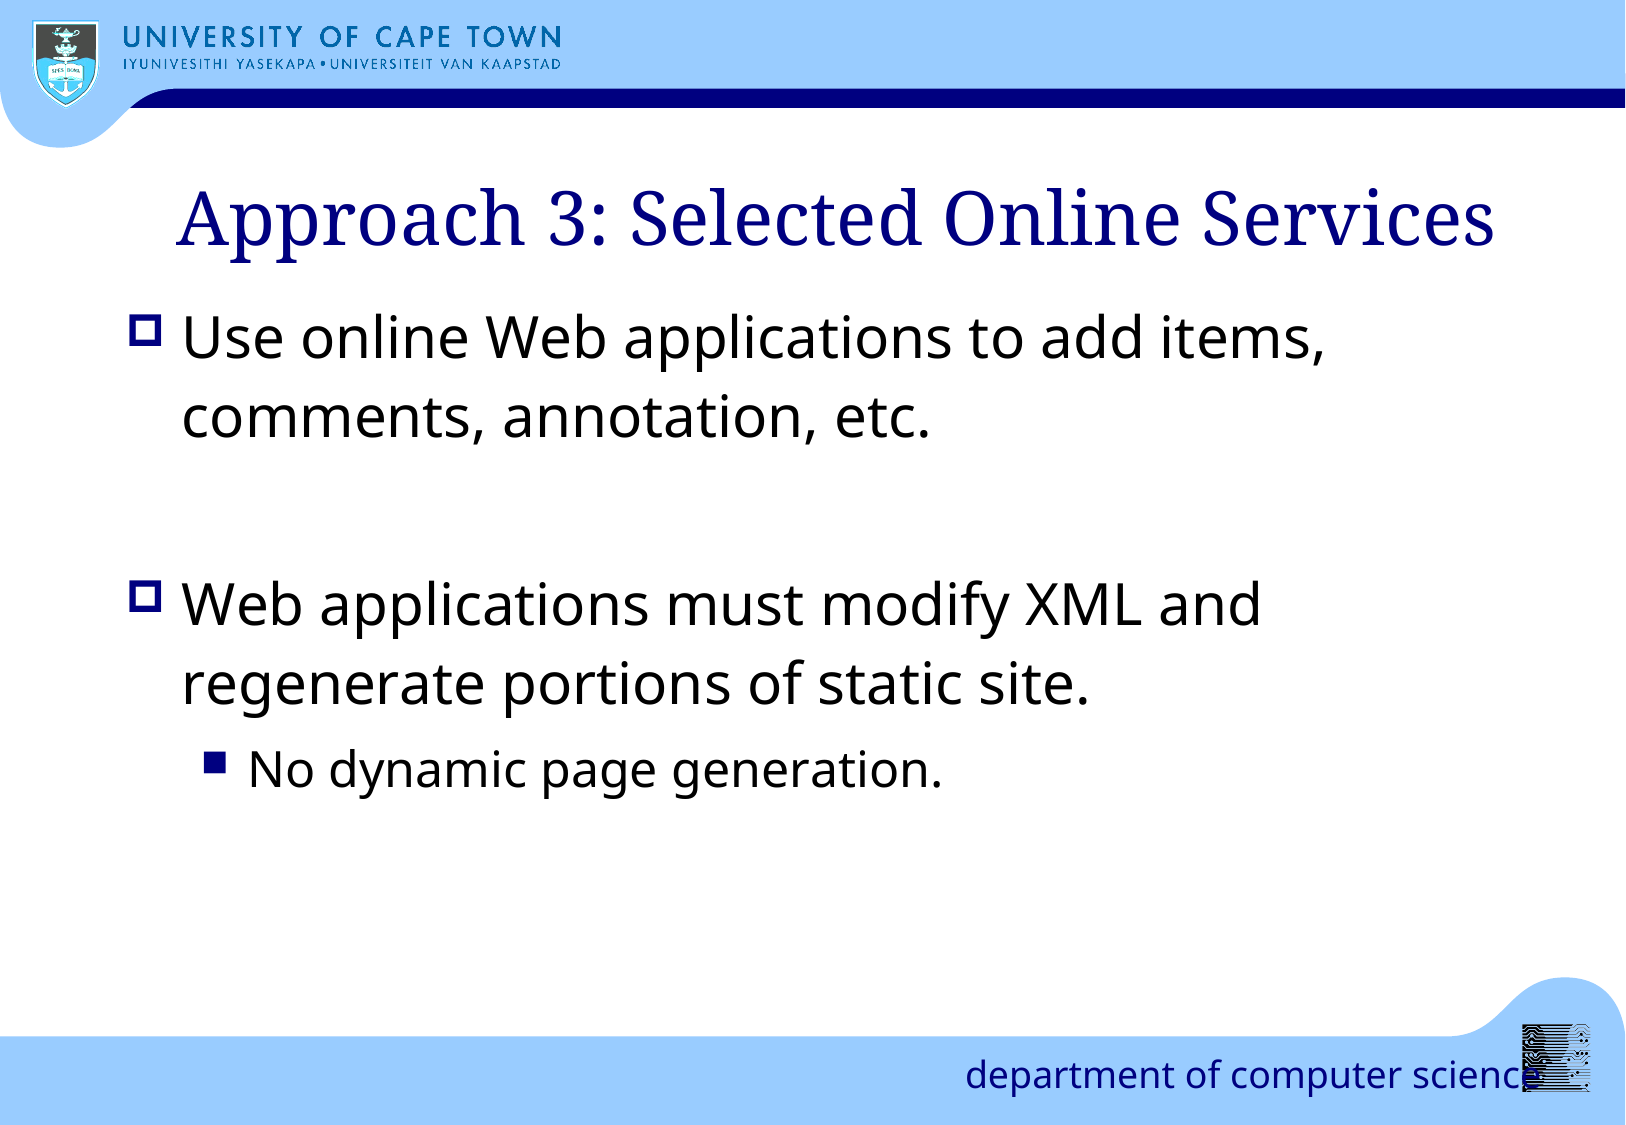

# Approach 3: Selected Online Services
Use online Web applications to add items, comments, annotation, etc.
Web applications must modify XML and regenerate portions of static site.
No dynamic page generation.